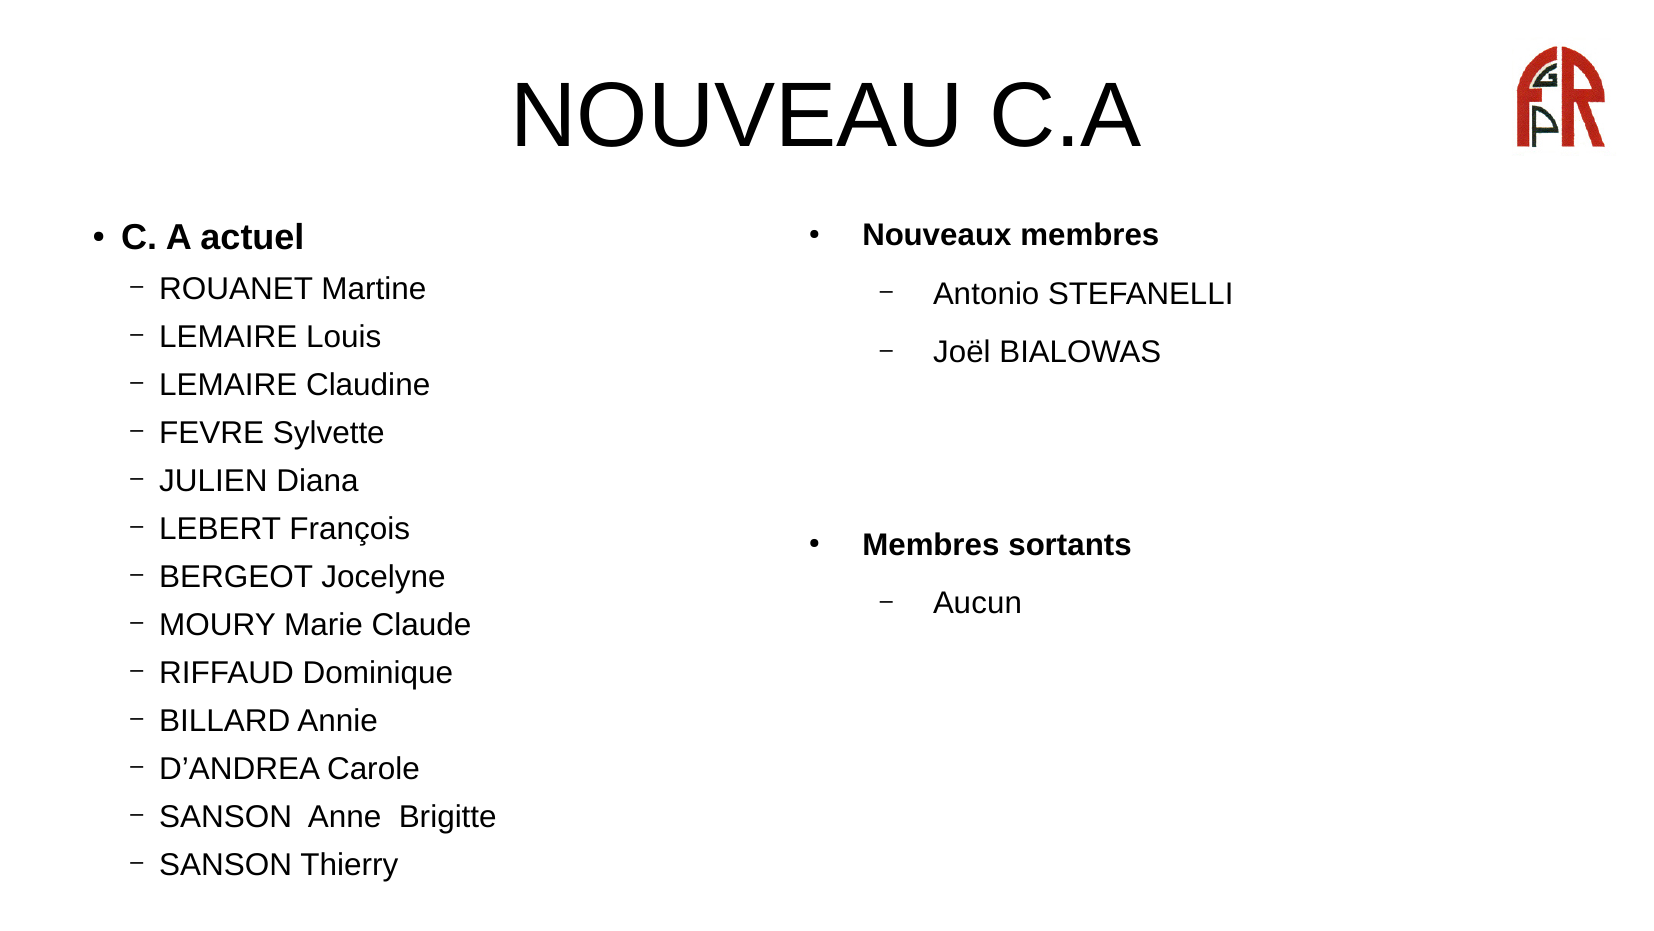

# NOUVEAU C.A
C. A actuel
ROUANET Martine
LEMAIRE Louis
LEMAIRE Claudine
FEVRE Sylvette
JULIEN Diana
LEBERT François
BERGEOT Jocelyne
MOURY Marie Claude
RIFFAUD Dominique
BILLARD Annie
D’ANDREA Carole
SANSON Anne Brigitte
SANSON Thierry
Nouveaux membres
Antonio STEFANELLI
Joël BIALOWAS
Membres sortants
Aucun